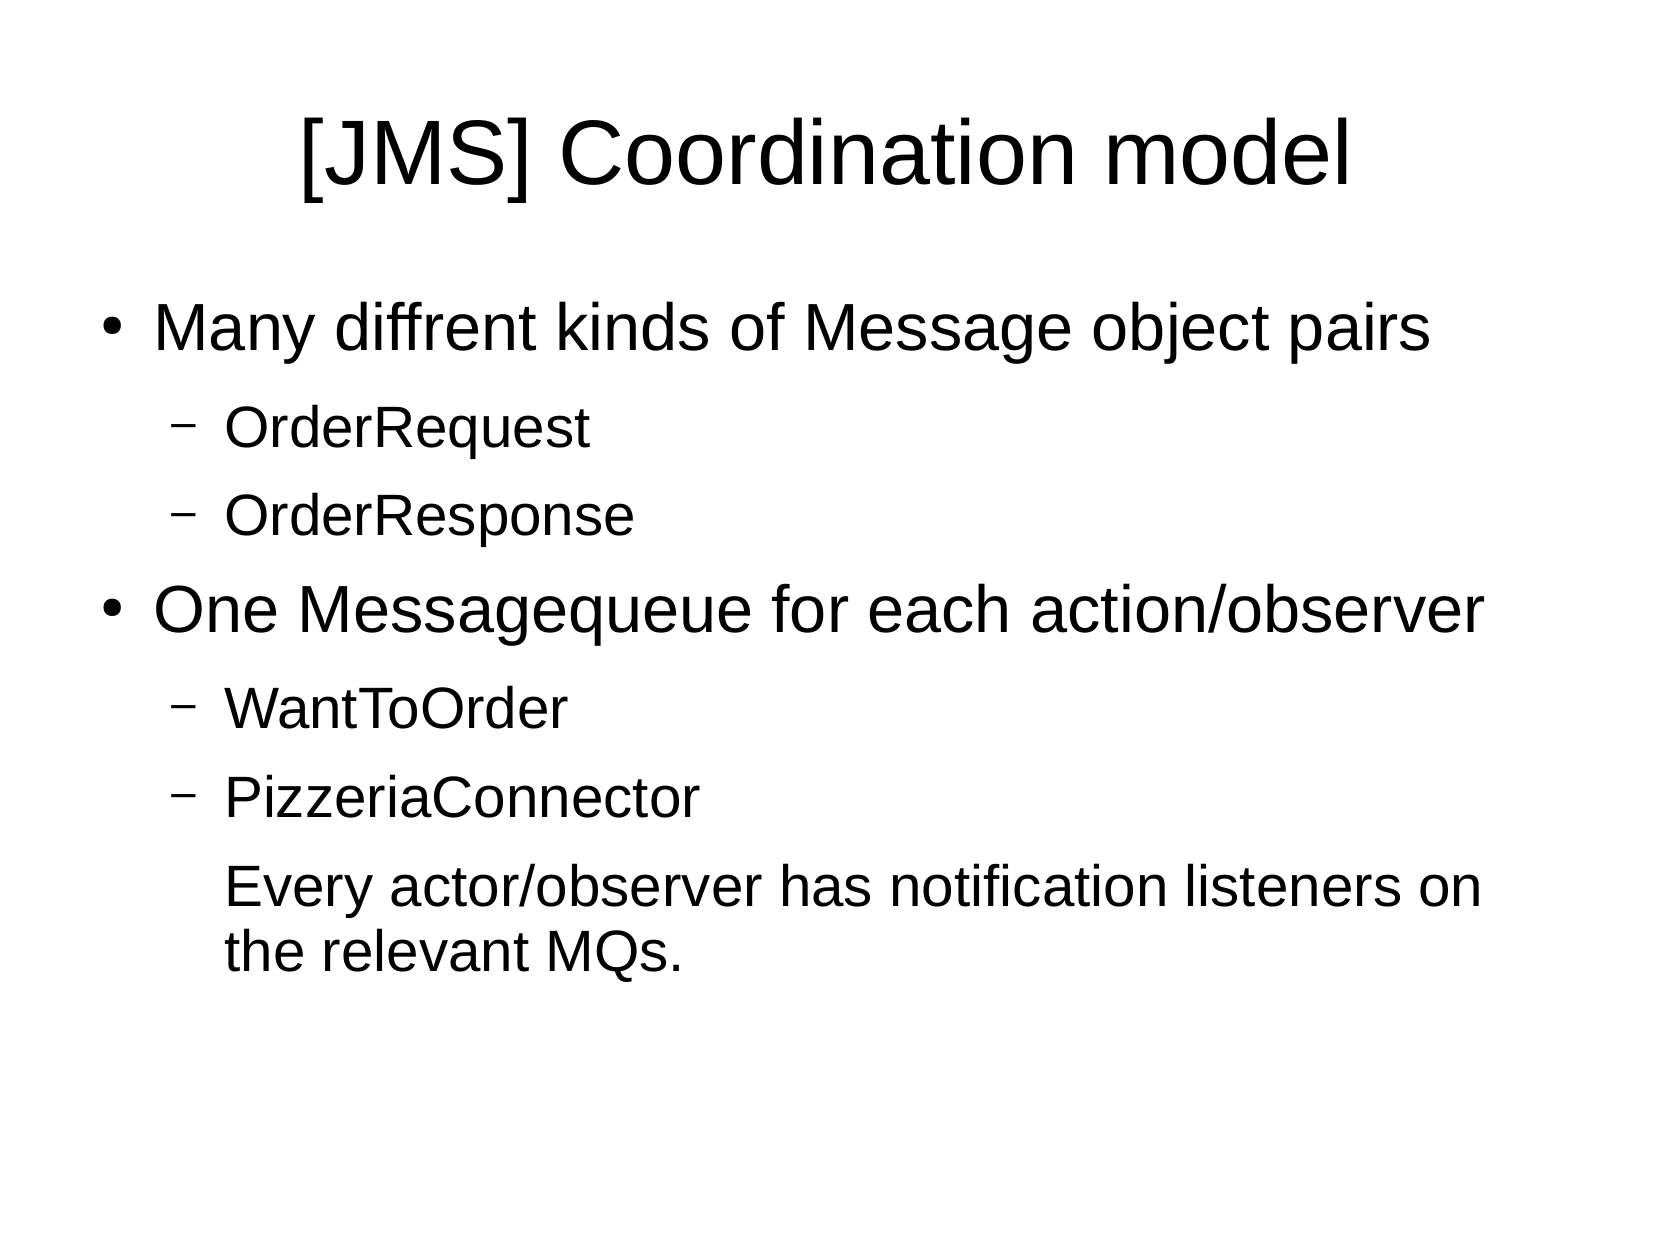

# [JMS] Coordination model
Many diffrent kinds of Message object pairs
OrderRequest
OrderResponse
One Messagequeue for each action/observer
WantToOrder
PizzeriaConnector
Every actor/observer has notification listeners on the relevant MQs.